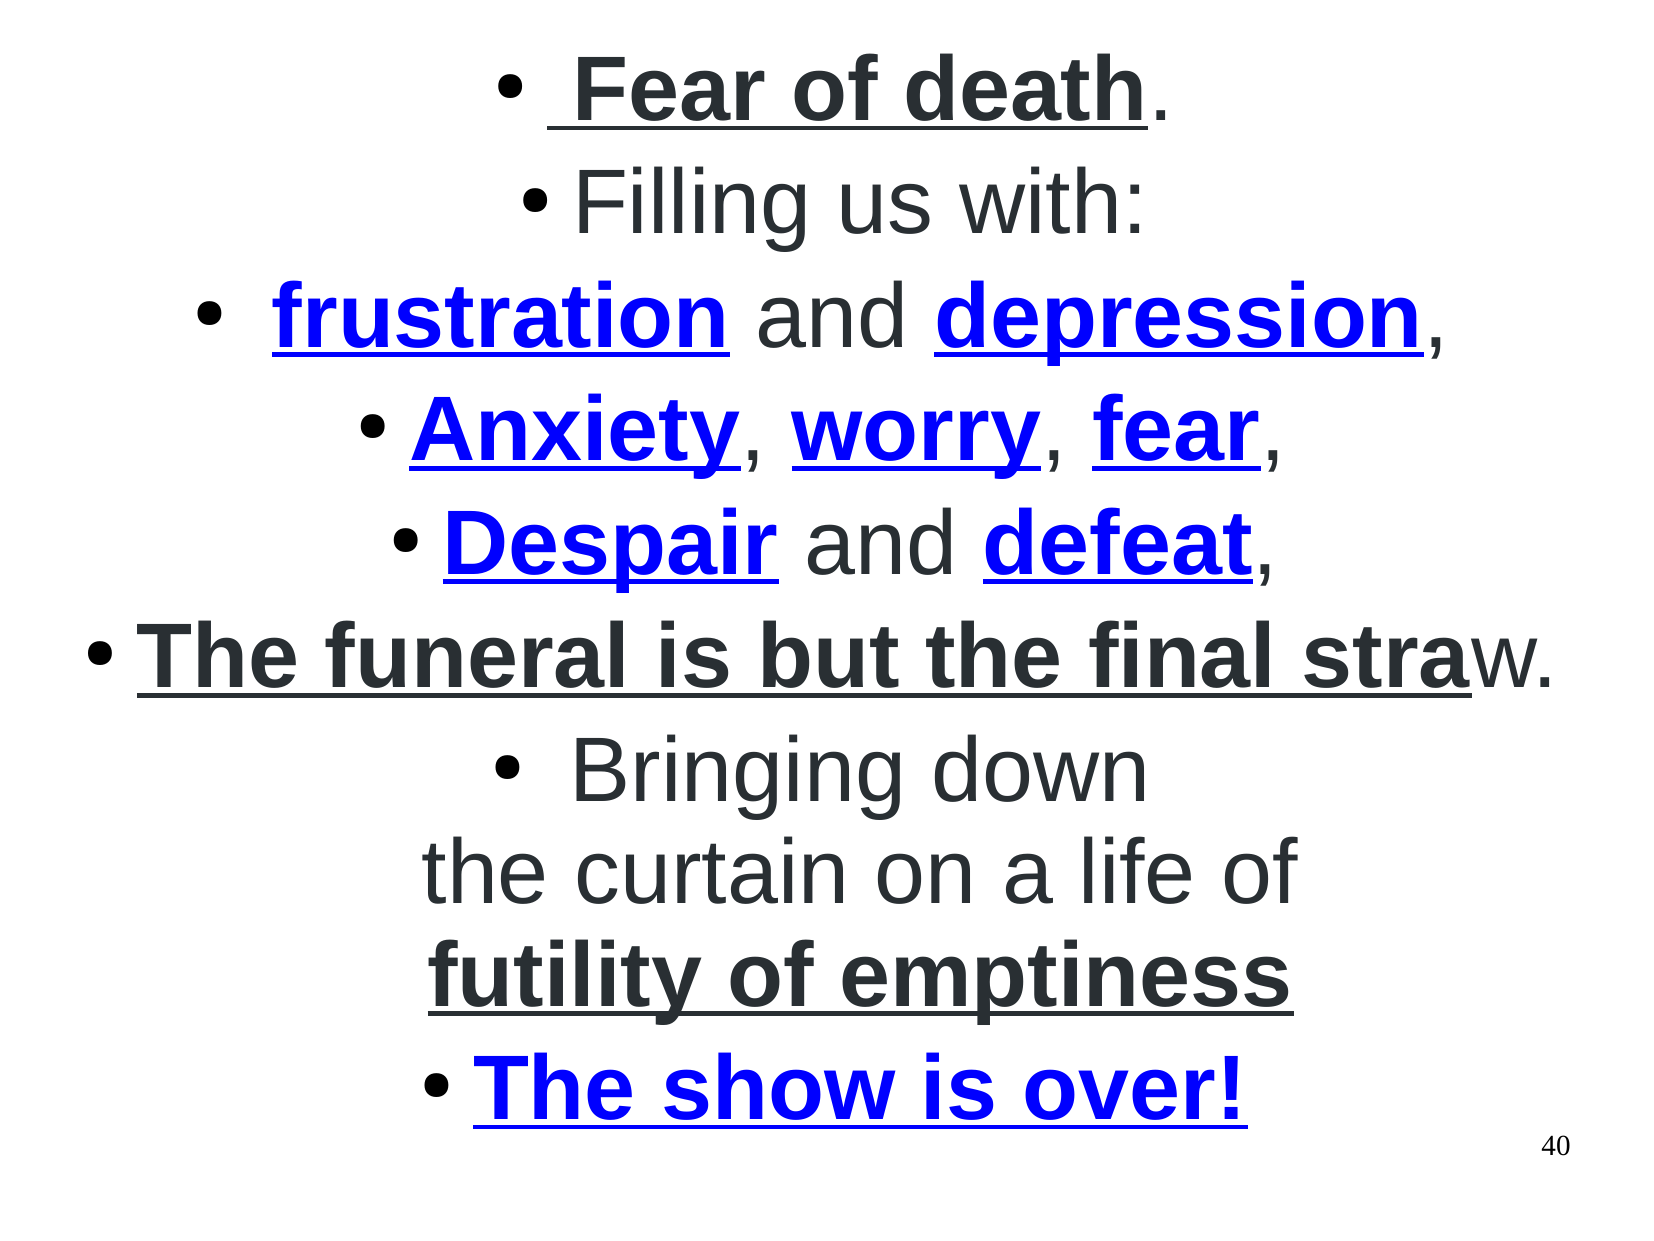

# Fear of death.
Filling us with:
 frustration and depression,
Anxiety, worry, fear,
Despair and defeat,
The funeral is but the final straw.
 Bringing down
 the curtain on a life of
futility of emptiness
The show is over!
40